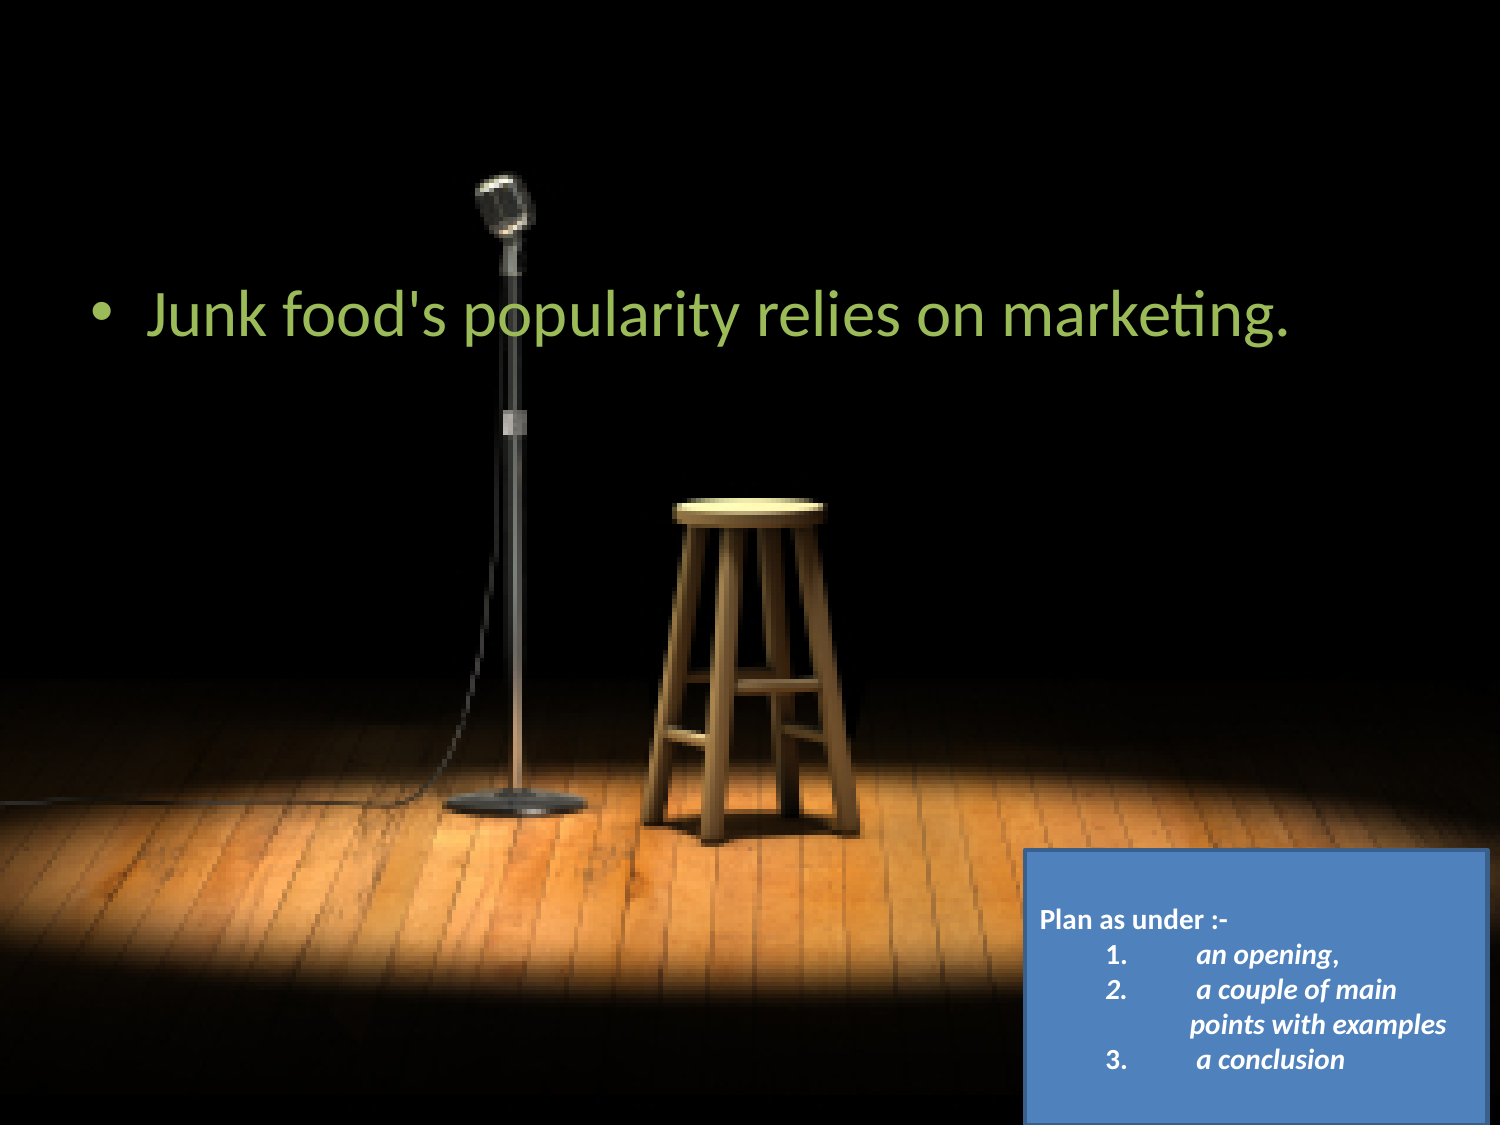

# 7
Junk food's popularity relies on marketing.
Plan as under :-
 an opening,
 a couple of main points with examples
 a conclusion